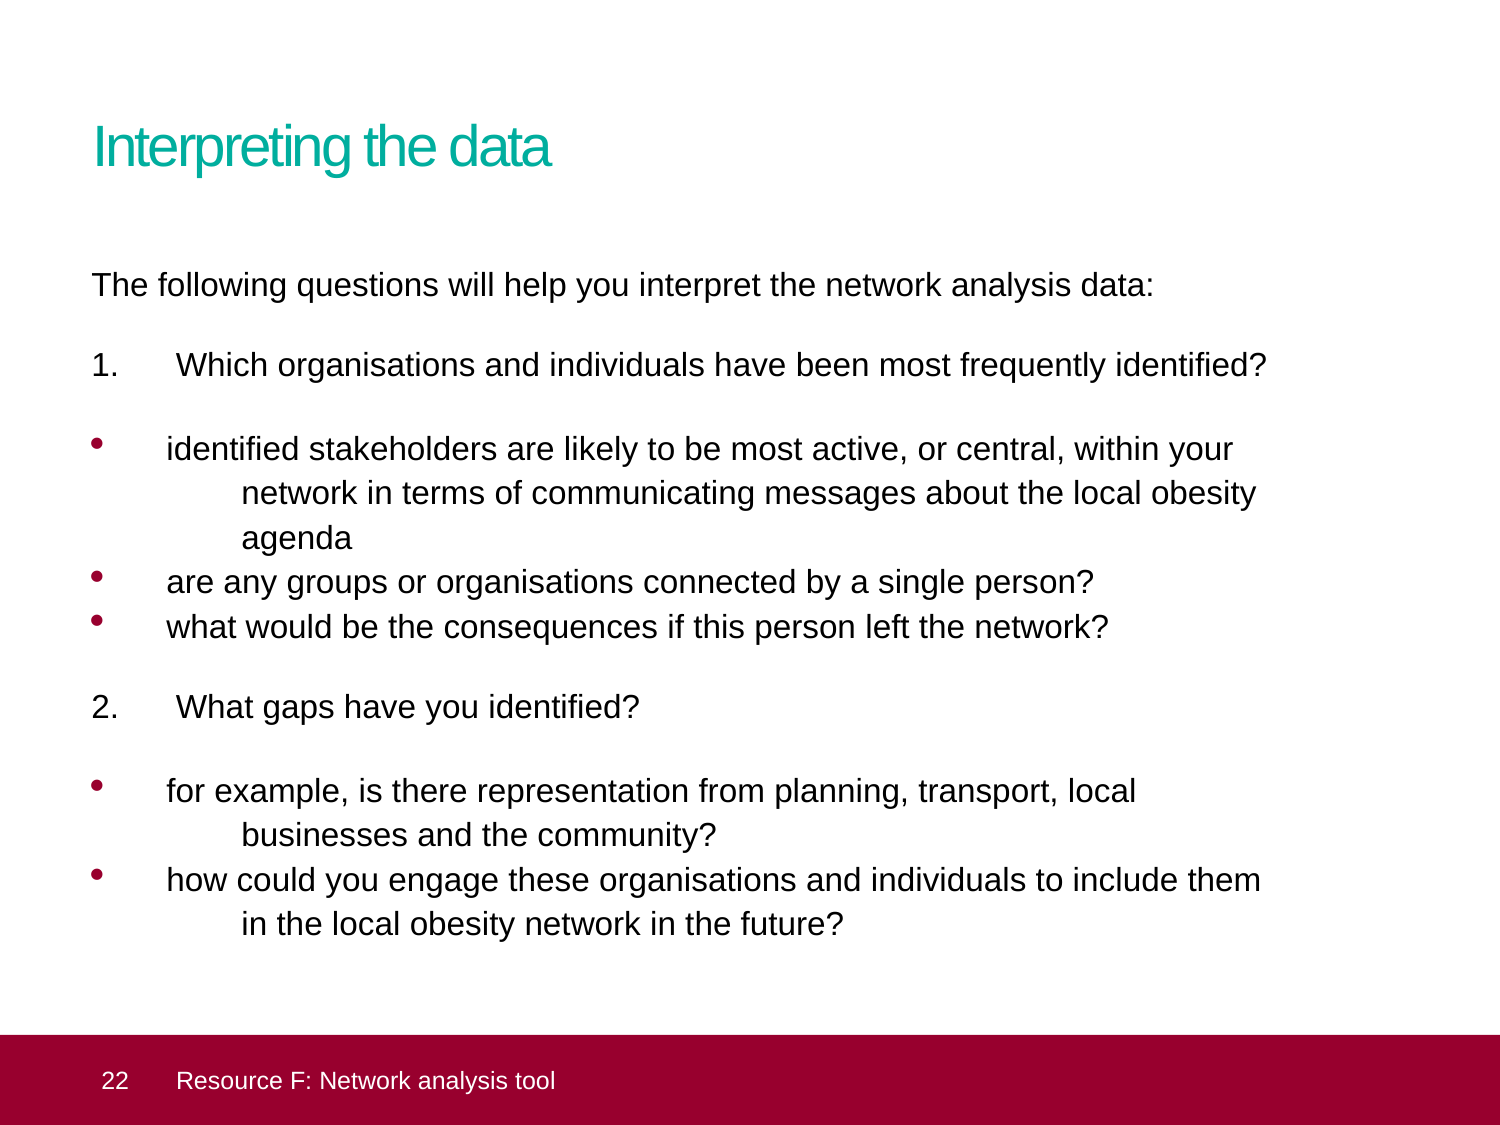

Interpreting the data
# The following questions will help you interpret the network analysis data:
Which organisations and individuals have been most frequently identified?
identified stakeholders are likely to be most active, or central, within your network in terms of communicating messages about the local obesity agenda
are any groups or organisations connected by a single person?
what would be the consequences if this person left the network?
What gaps have you identified?
for example, is there representation from planning, transport, local businesses and the community?
how could you engage these organisations and individuals to include them in the local obesity network in the future?
Resource F: Network analysis tool